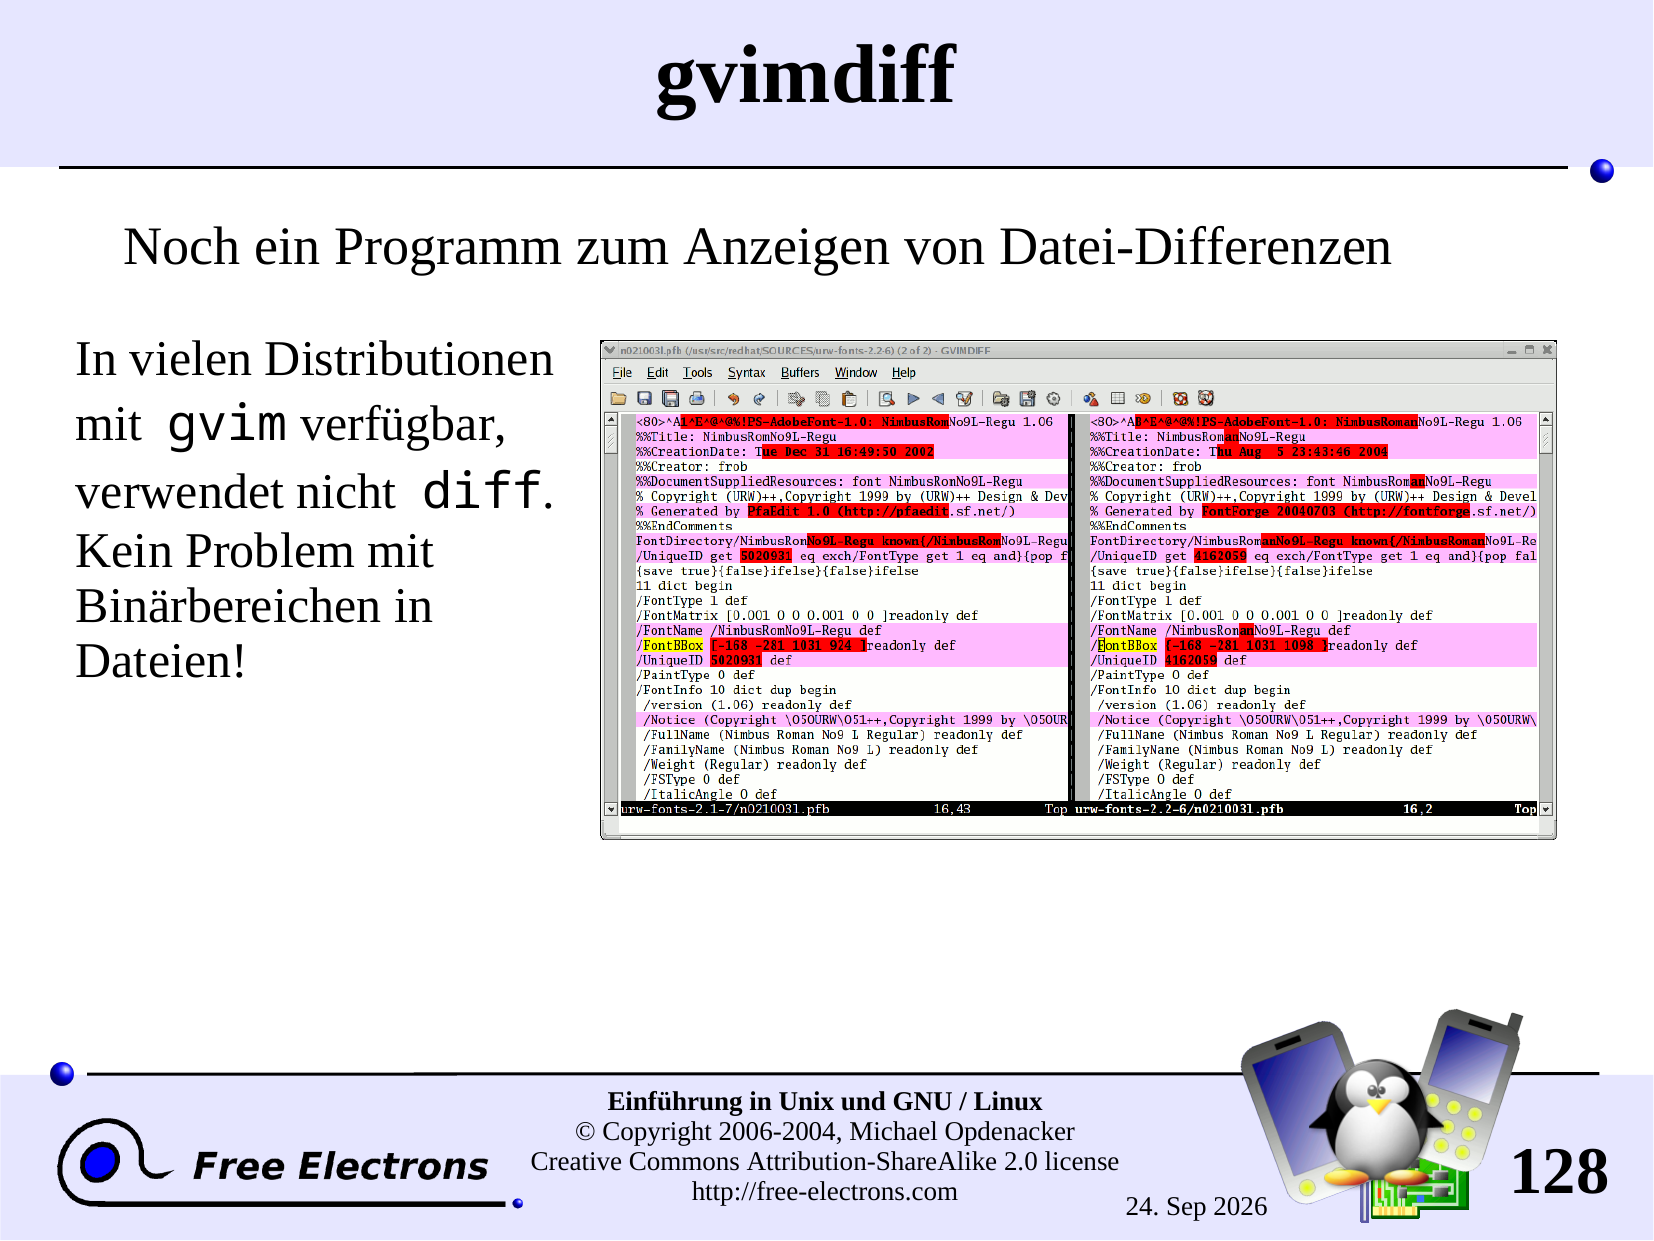

# gvimdiff
Noch ein Programm zum Anzeigen von Datei-Differenzen
In vielen Distributionen mit gvim verfügbar, verwendet nicht diff.
Kein Problem mit Binärbereichen in Dateien!